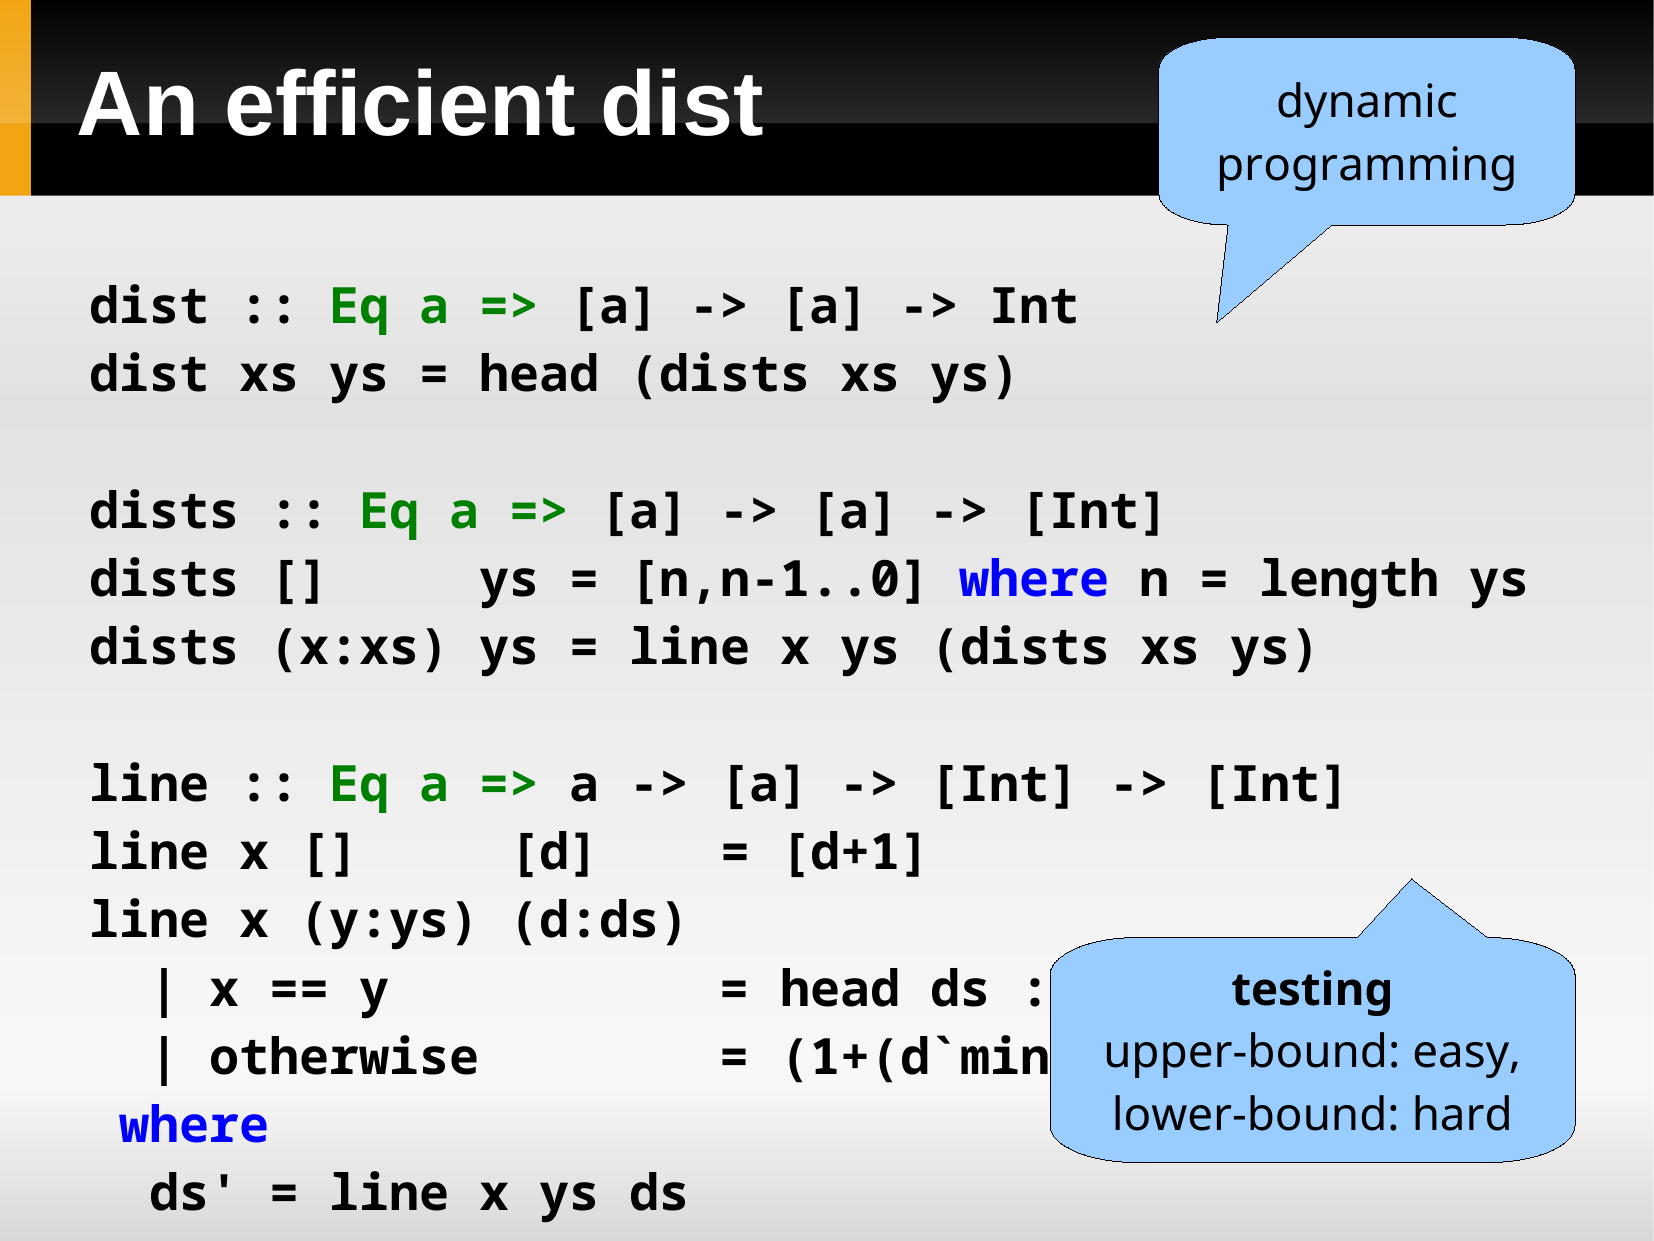

# An efficient dist
dynamic programming
dist :: Eq a => [a] -> [a] -> Int
dist xs ys = head (dists xs ys)
dists :: Eq a => [a] -> [a] -> [Int]
dists [] ys = [n,n-1..0] where n = length ys
dists (x:xs) ys = line x ys (dists xs ys)
line :: Eq a => a -> [a] -> [Int] -> [Int]
line x [] [d] = [d+1]
line x (y:ys) (d:ds)
 | x == y = head ds : ds'
 | otherwise = (1+(d`min`head ds')) : ds'
 where
 ds' = line x ys ds
testing
upper-bound: easy, lower-bound: hard